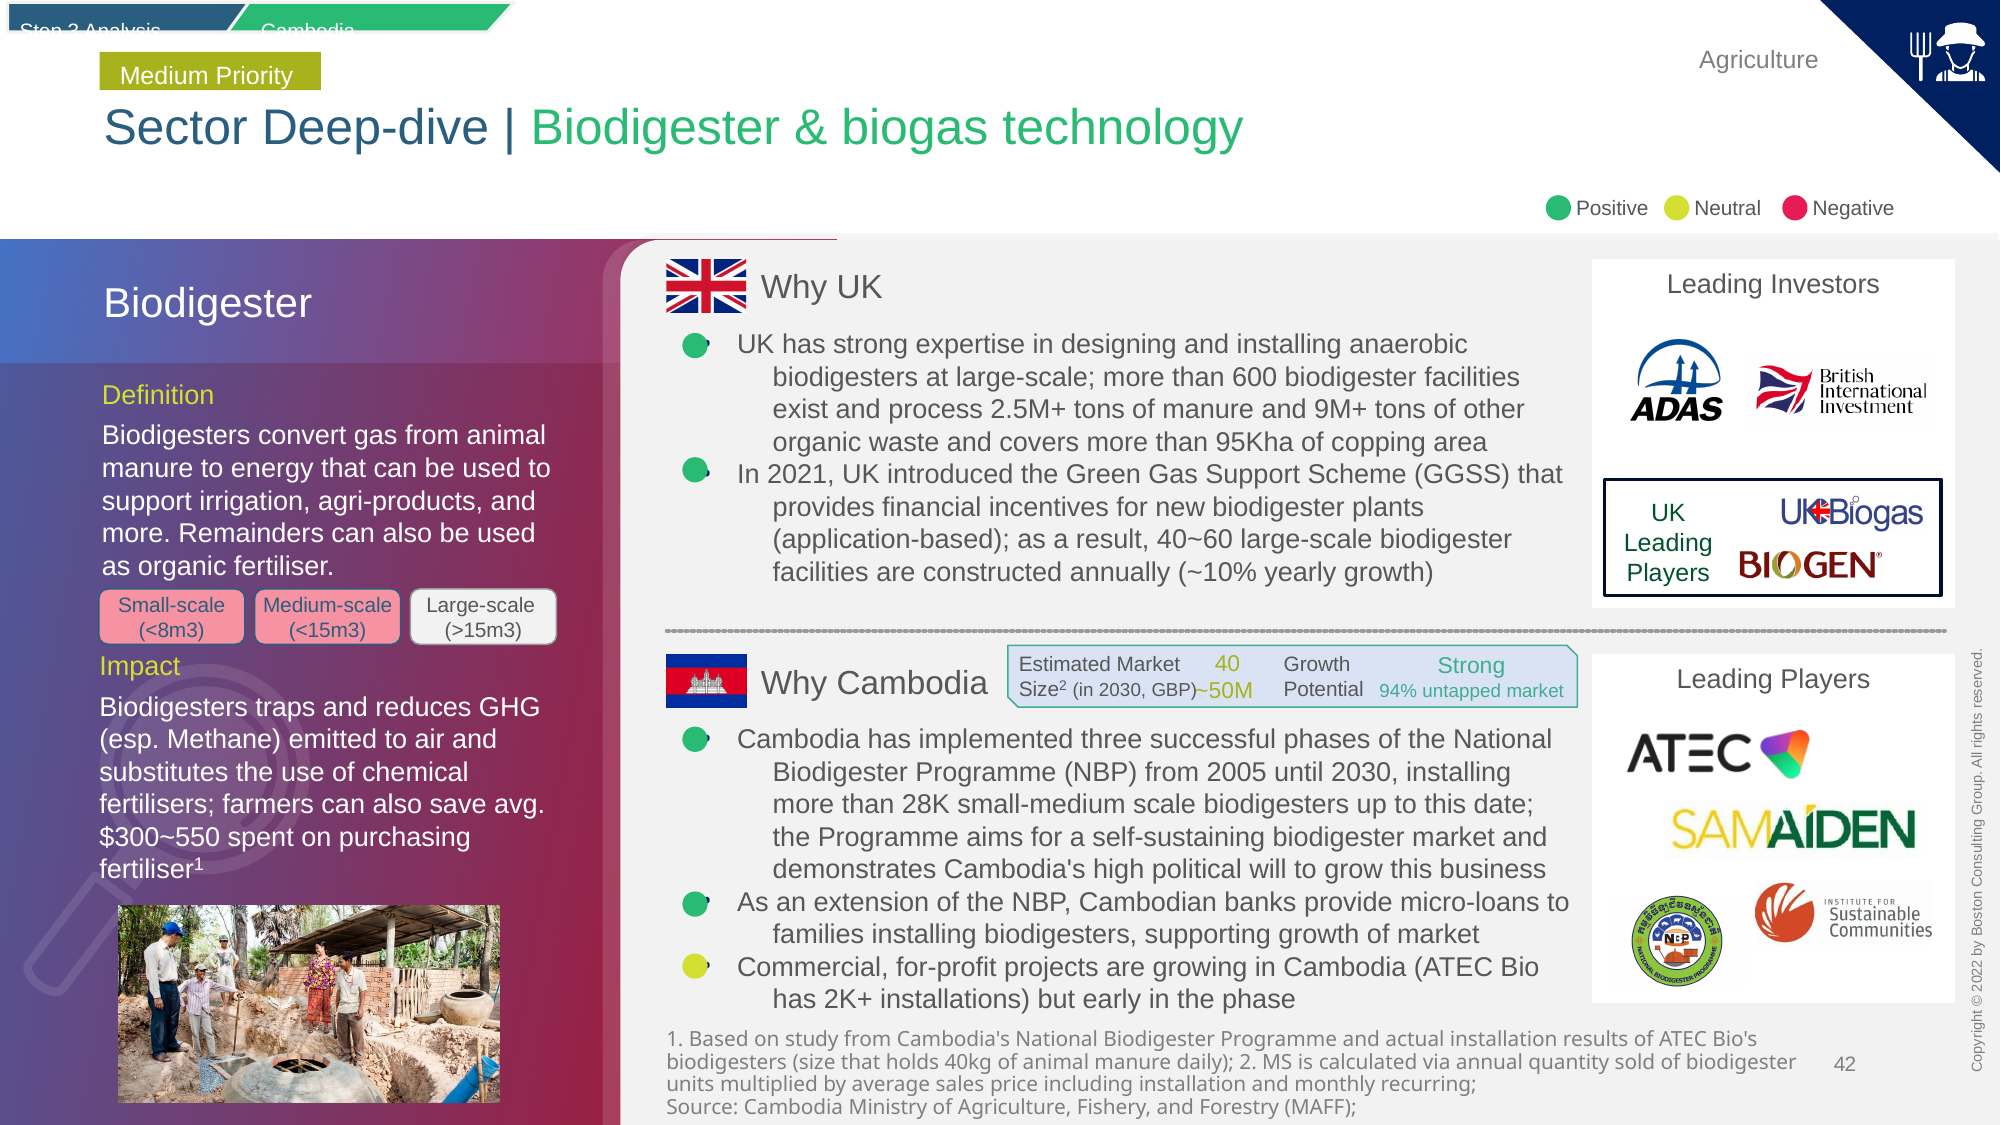

Step 3 Analysis
Cambodia
Agriculture
Medium Priority
# Sector Deep-dive | Biodigester & biogas technology
Positive
Neutral
Negative
Copyright © 2022 by Boston Consulting Group. All rights reserved.
1
Leading Investors
Why UK
Biodigester
UK has strong expertise in designing and installing anaerobic biodigesters at large-scale; more than 600 biodigester facilities exist and process 2.5M+ tons of manure and 9M+ tons of other organic waste and covers more than 95Kha of copping area
In 2021, UK introduced the Green Gas Support Scheme (GGSS) that provides financial incentives for new biodigester plants (application-based); as a result, 40~60 large-scale biodigester facilities are constructed annually (~10% yearly growth)
Definition
Biodigesters convert gas from animal manure to energy that can be used to support irrigation, agri-products, and more. Remainders can also be used as organic fertiliser.
UK Leading Players
Small-scale
(<8m3)
Medium-scale
(<15m3)
Large-scale
(>15m3)
40
~50M
Estimated Market Size2 (in 2030, GBP)
Growth Potential
Strong
94% untapped market
Impact
Leading Players
Why Cambodia
Biodigesters traps and reduces GHG (esp. Methane) emitted to air and substitutes the use of chemical fertilisers; farmers can also save avg. $300~550 spent on purchasing fertiliser1
Cambodia has implemented three successful phases of the National Biodigester Programme (NBP) from 2005 until 2030, installing more than 28K small-medium scale biodigesters up to this date; the Programme aims for a self-sustaining biodigester market and demonstrates Cambodia's high political will to grow this business
As an extension of the NBP, Cambodian banks provide micro-loans to families installing biodigesters, supporting growth of market
Commercial, for-profit projects are growing in Cambodia (ATEC Bio has 2K+ installations) but early in the phase
1. Based on study from Cambodia's National Biodigester Programme and actual installation results of ATEC Bio's biodigesters (size that holds 40kg of animal manure daily); 2. MS is calculated via annual quantity sold of biodigester units multiplied by average sales price including installation and monthly recurring;
Source: Cambodia Ministry of Agriculture, Fishery, and Forestry (MAFF);